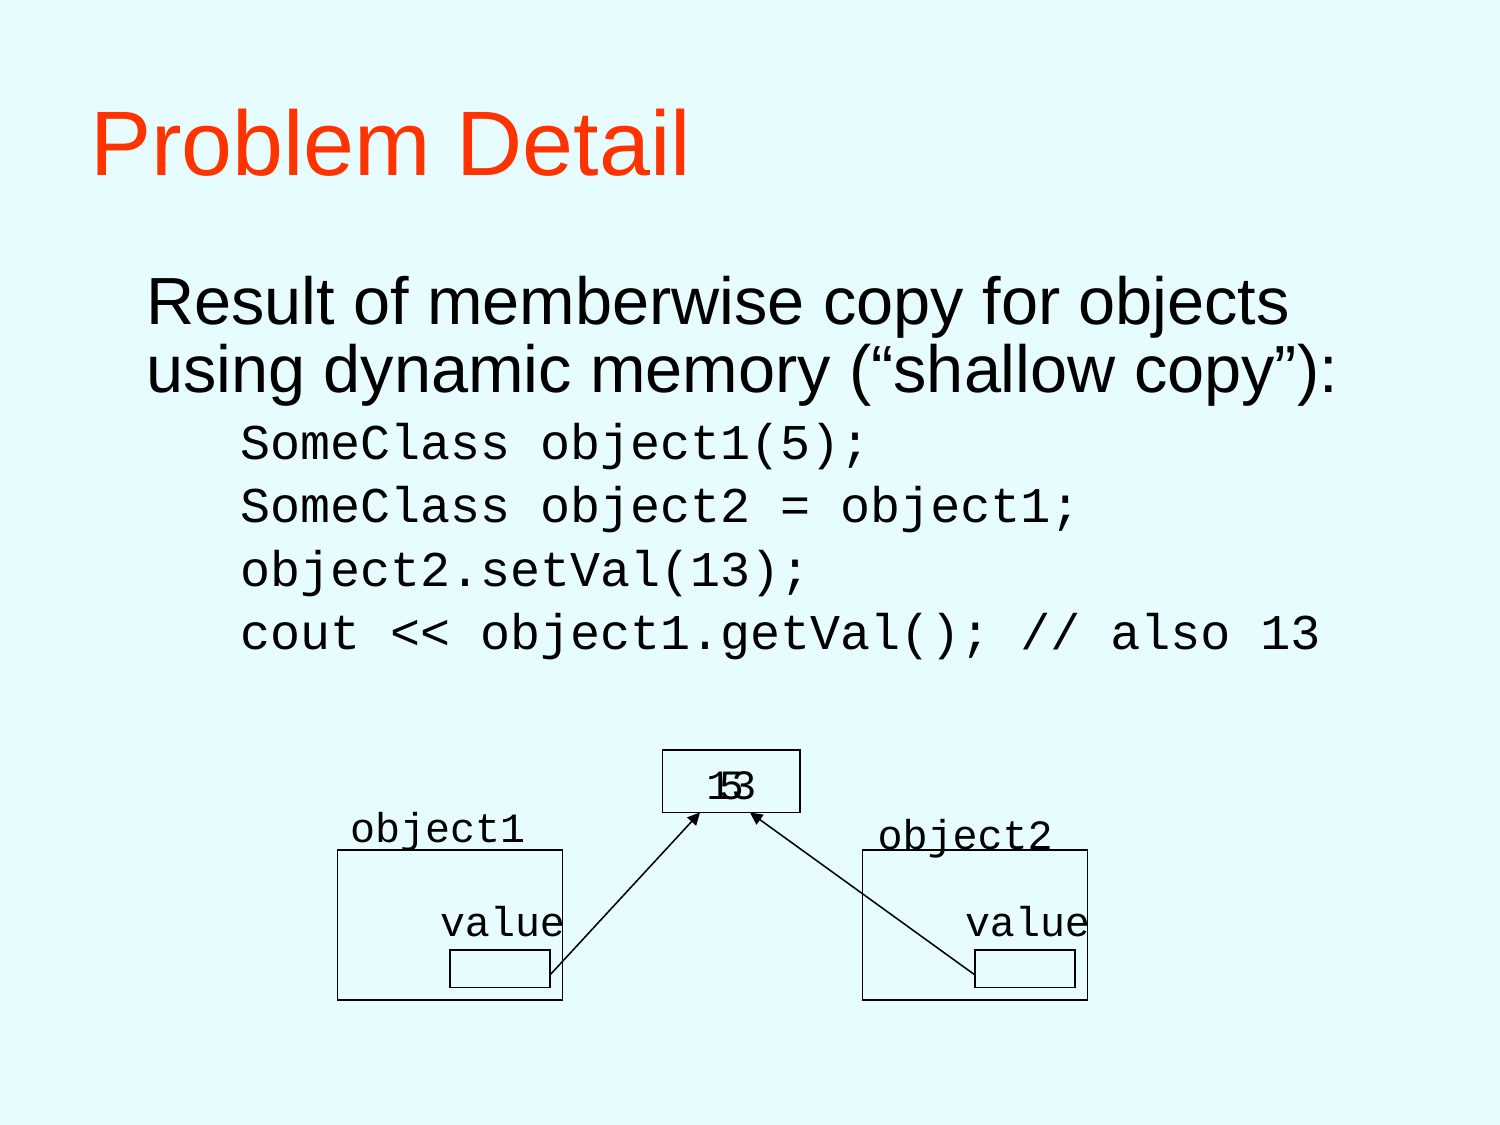

# Problem Detail
	Result of memberwise copy for objects using dynamic memory (“shallow copy”):
SomeClass object1(5);
SomeClass object2 = object1;
object2.setVal(13);
cout << object1.getVal(); // also 13
13
5
object1
object2
value
value